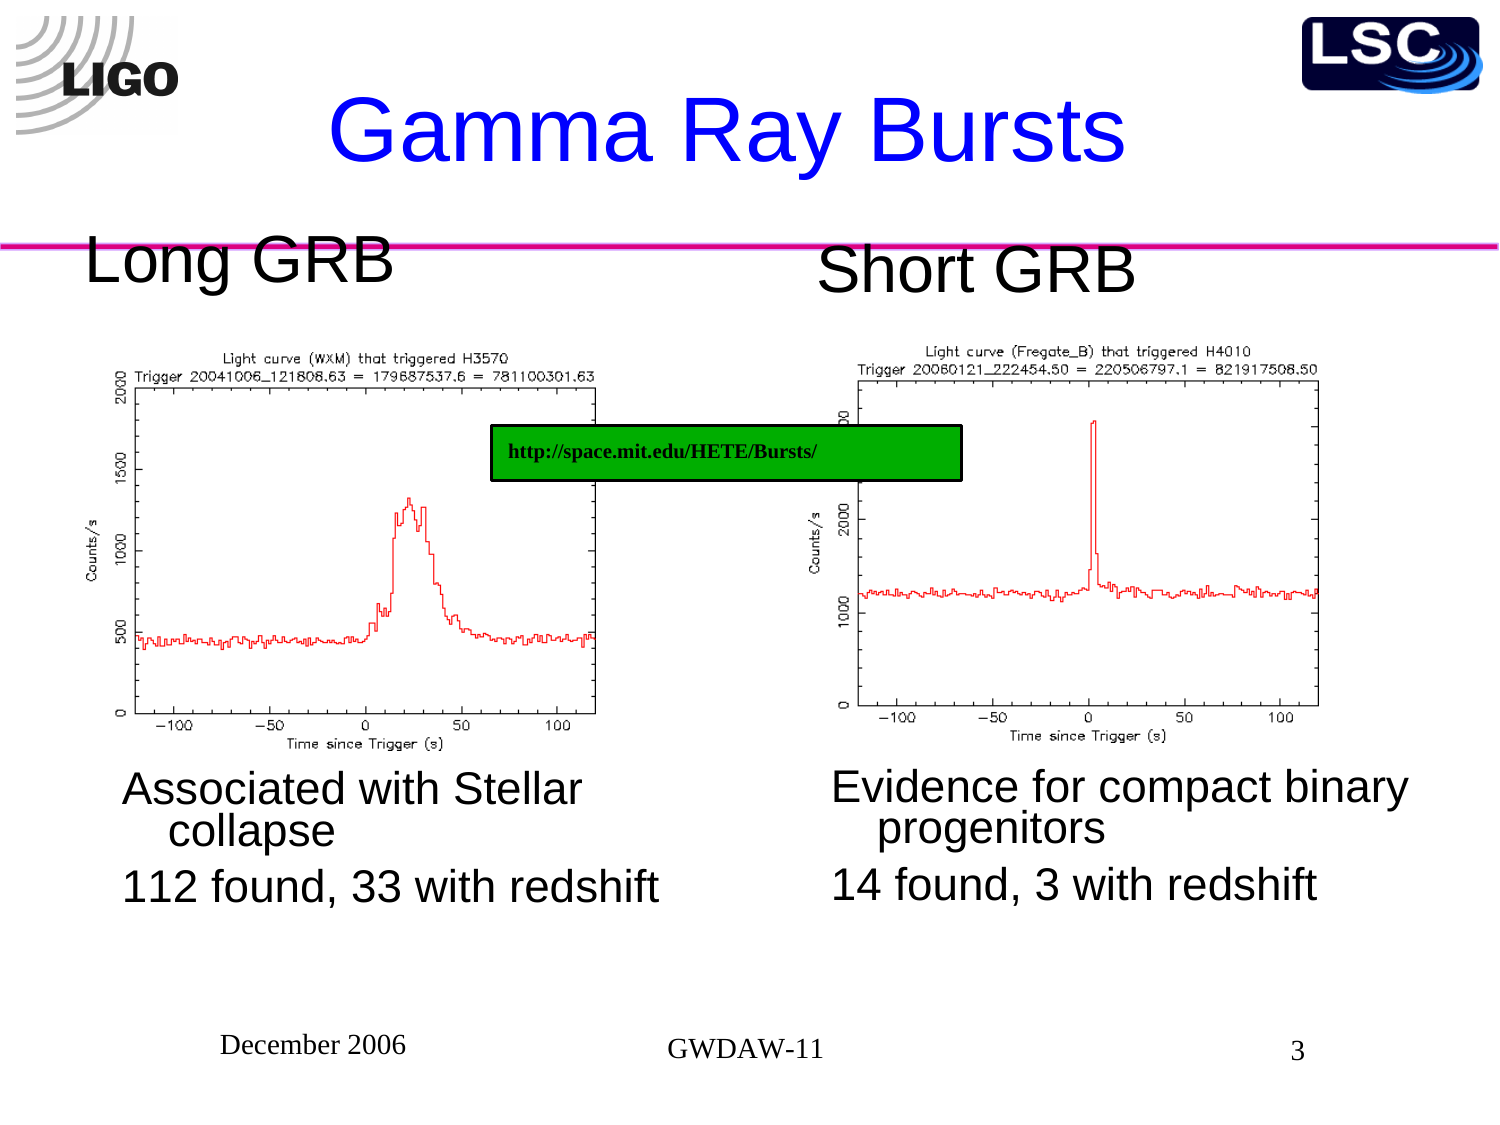

# Gamma Ray Bursts
Long GRB
Short GRB
http://space.mit.edu/HETE/Bursts/
Evidence for compact binary progenitors
14 found, 3 with redshift
Associated with Stellar collapse
112 found, 33 with redshift
December 2006
GWDAW-11
3